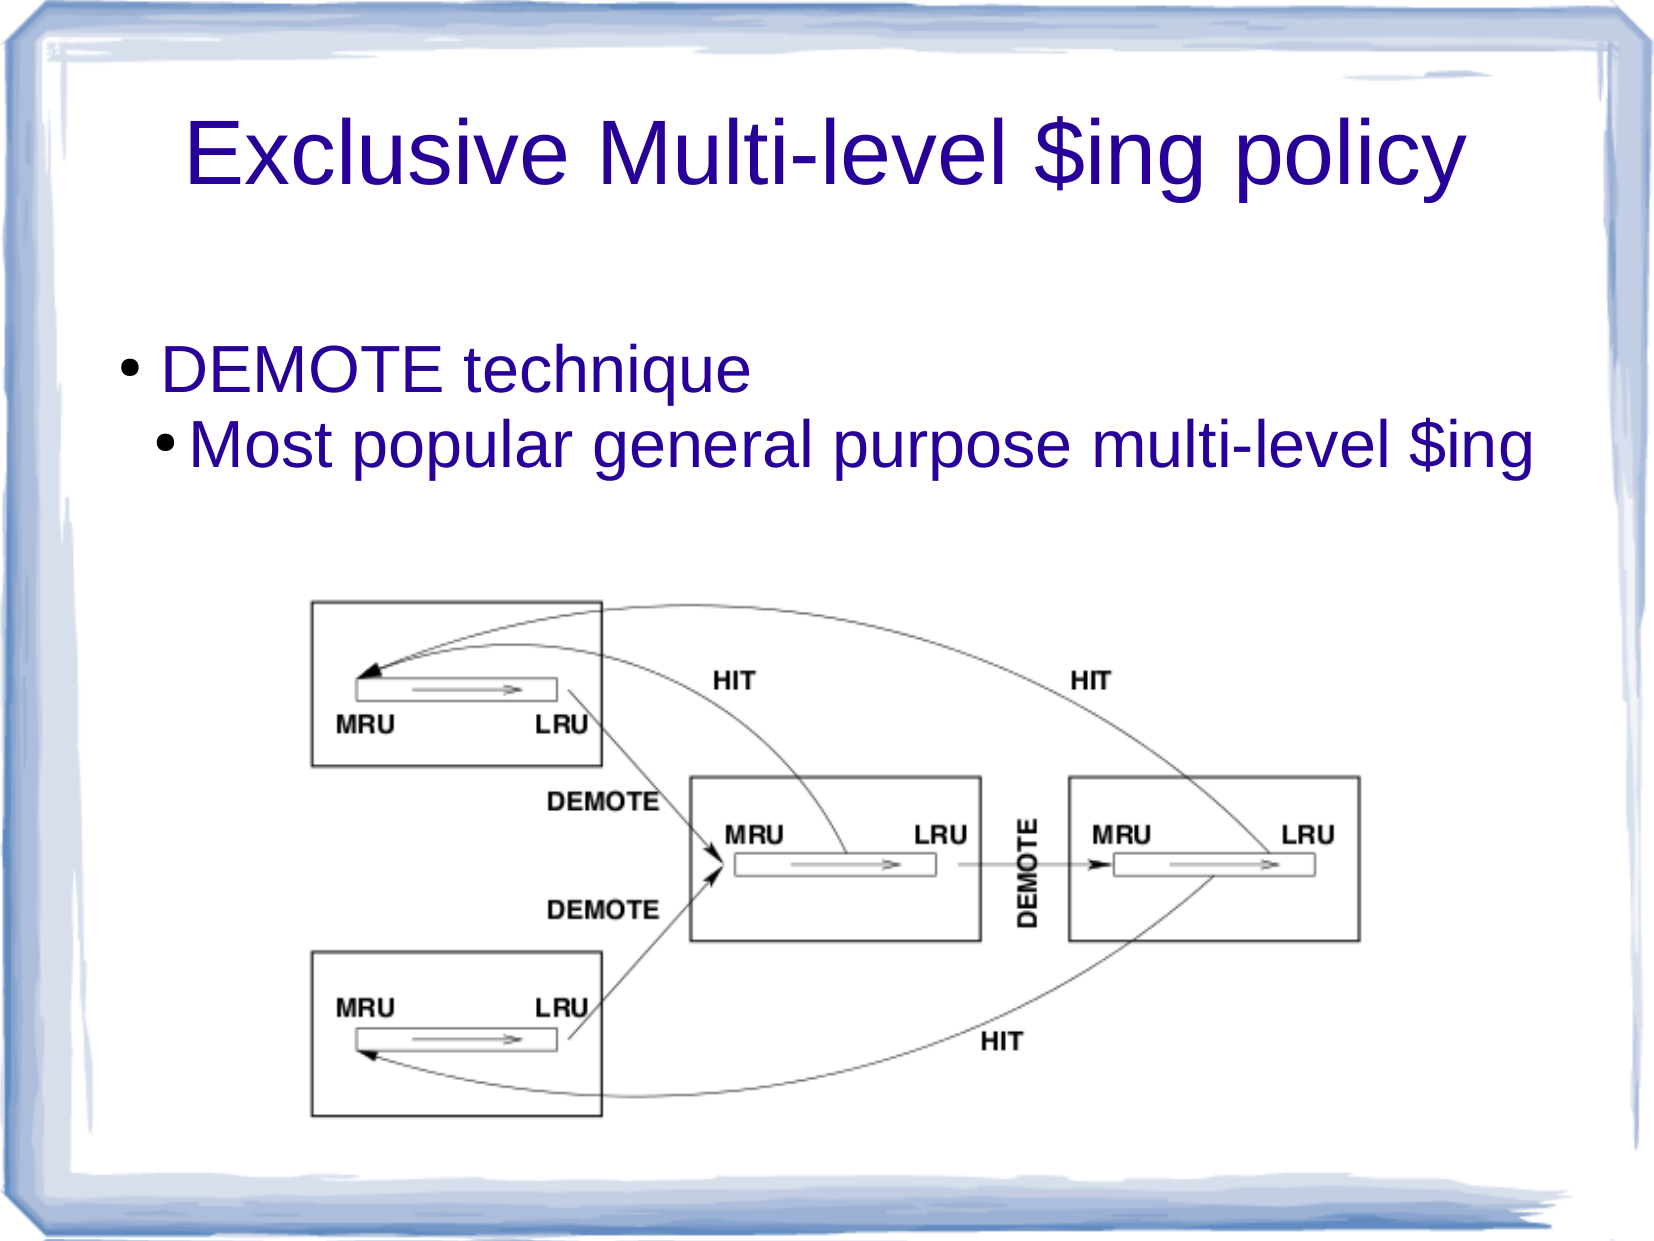

# Exclusive Multi-level $ing policy
 DEMOTE technique
Most popular general purpose multi-level $ing